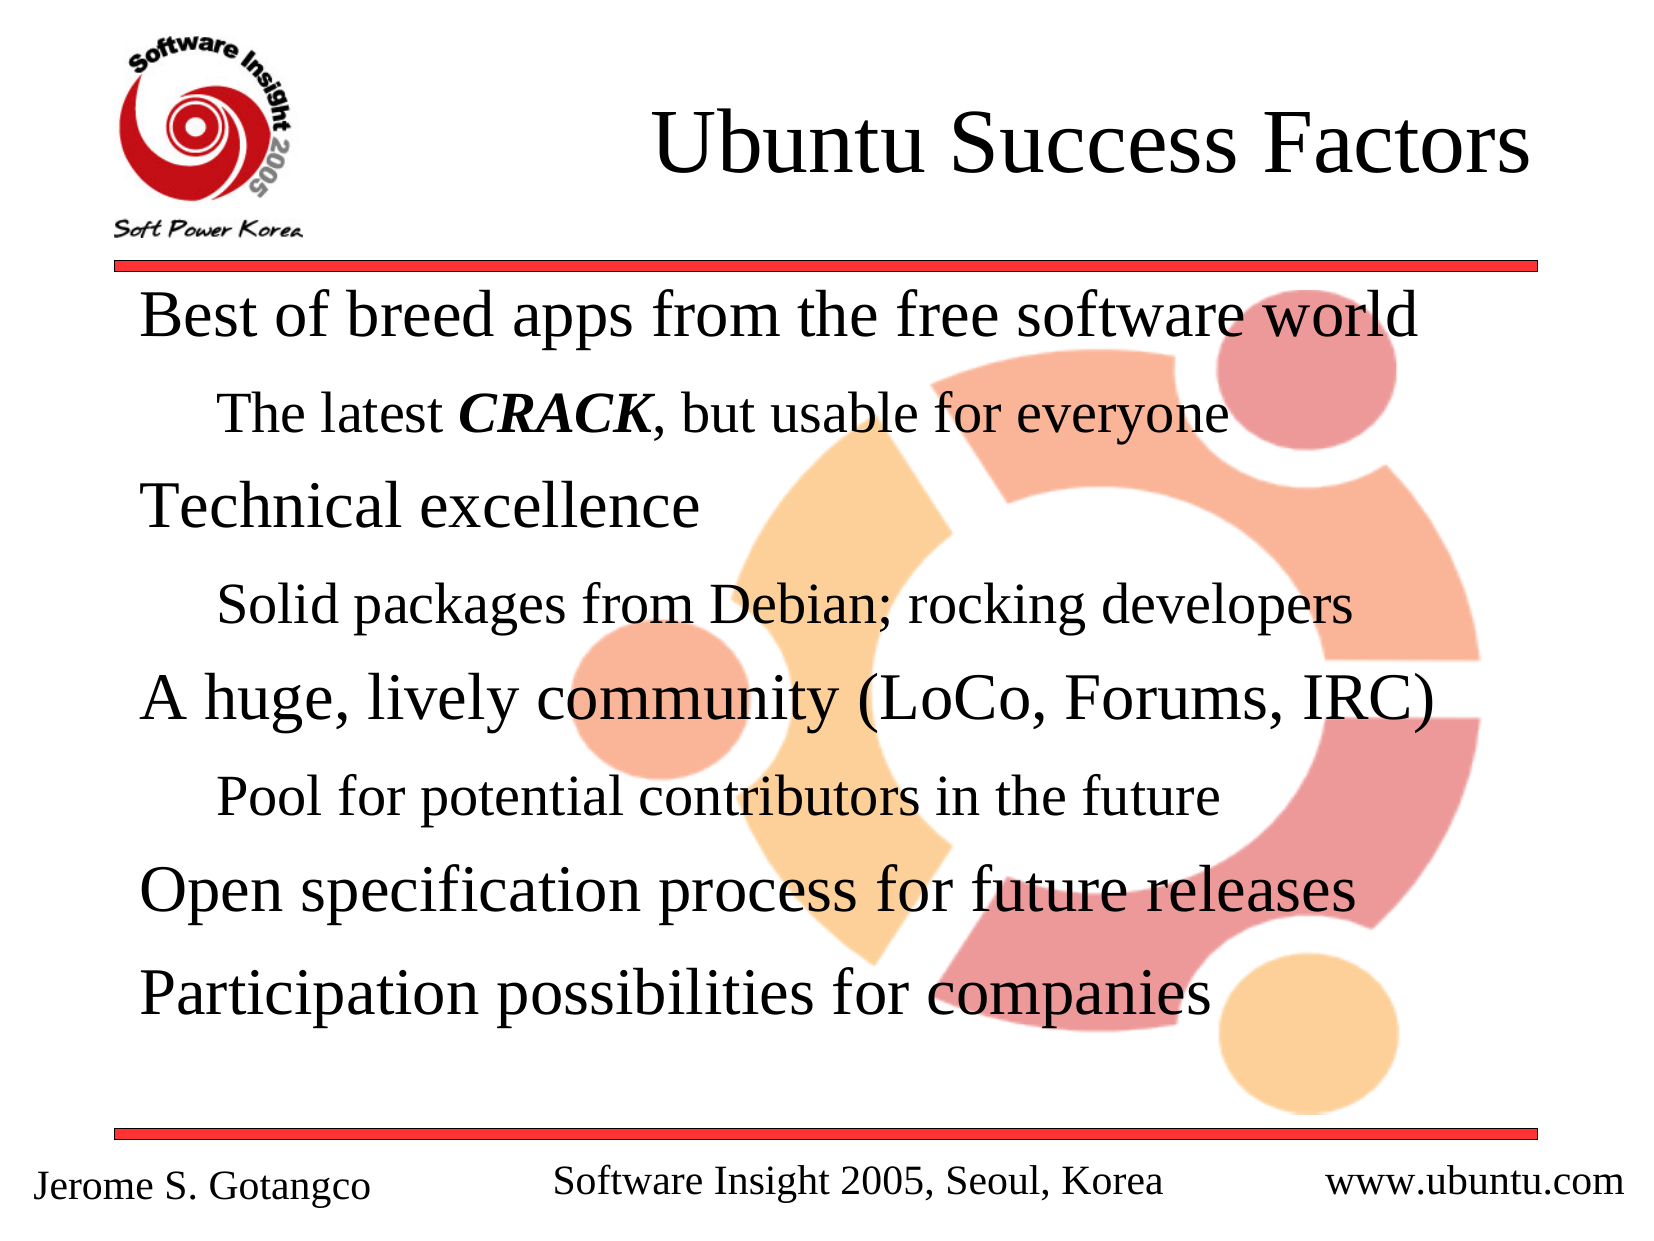

# Ubuntu Success Factors
Best of breed apps from the free software world
The latest CRACK, but usable for everyone
Technical excellence
Solid packages from Debian; rocking developers
A huge, lively community (LoCo, Forums, IRC)
Pool for potential contributors in the future
Open specification process for future releases
Participation possibilities for companies